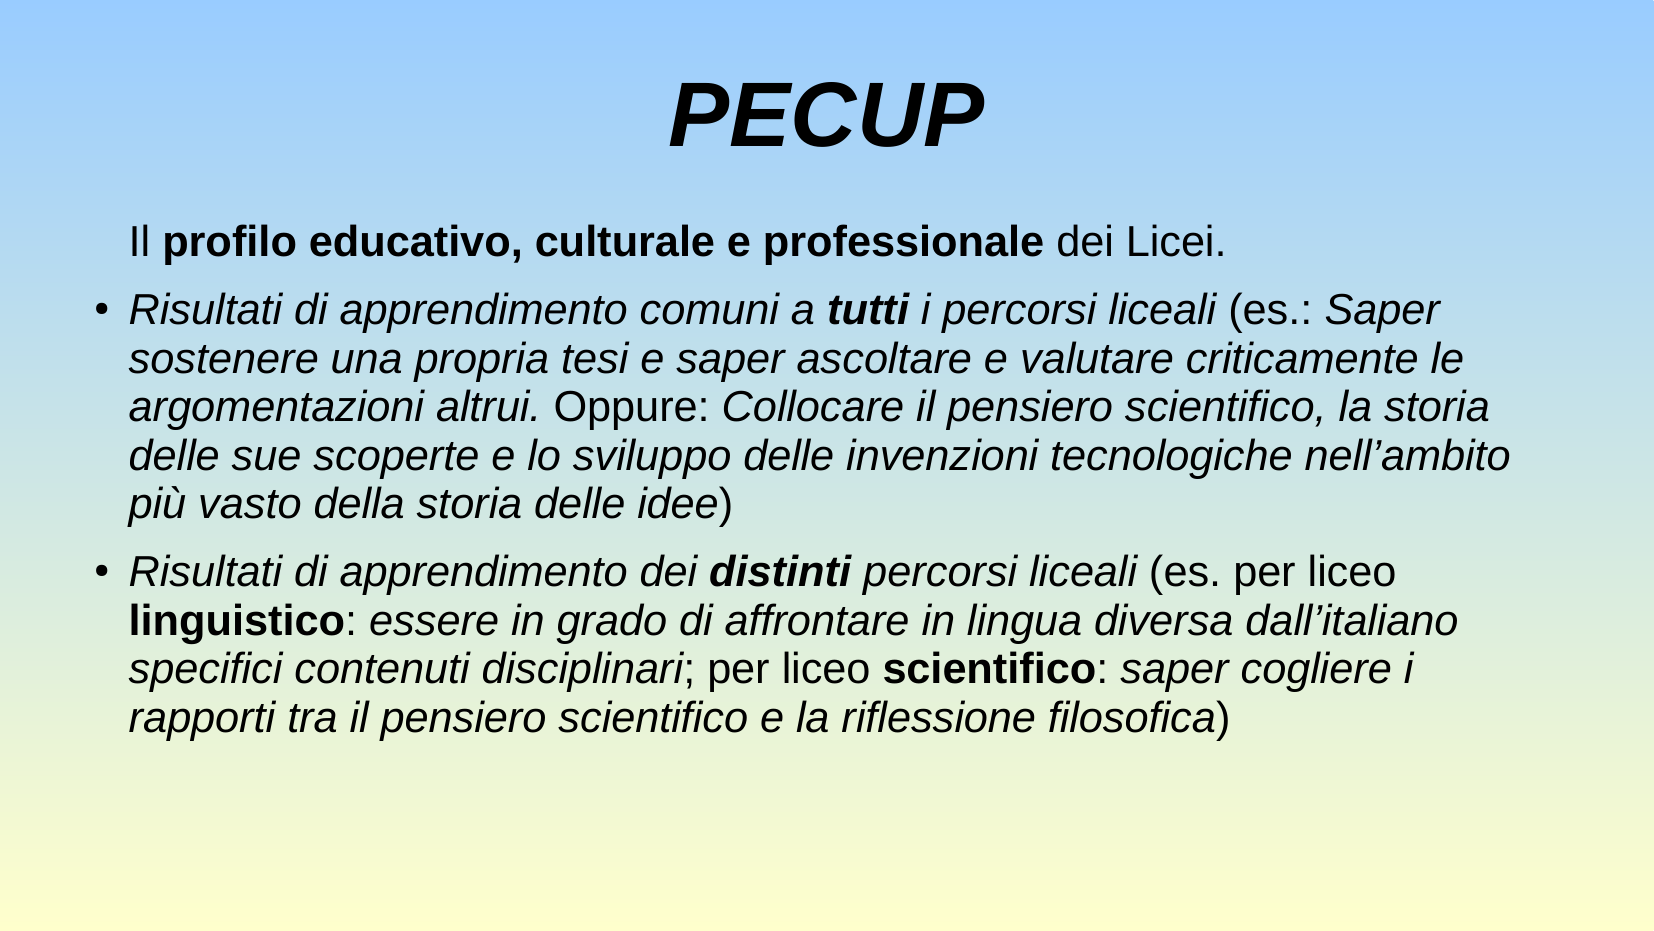

# PECUP
Il profilo educativo, culturale e professionale dei Licei.
Risultati di apprendimento comuni a tutti i percorsi liceali (es.: Saper sostenere una propria tesi e saper ascoltare e valutare criticamente le argomentazioni altrui. Oppure: Collocare il pensiero scientifico, la storia delle sue scoperte e lo sviluppo delle invenzioni tecnologiche nell’ambito più vasto della storia delle idee)
Risultati di apprendimento dei distinti percorsi liceali (es. per liceo linguistico: essere in grado di affrontare in lingua diversa dall’italiano specifici contenuti disciplinari; per liceo scientifico: saper cogliere i rapporti tra il pensiero scientifico e la riflessione filosofica)